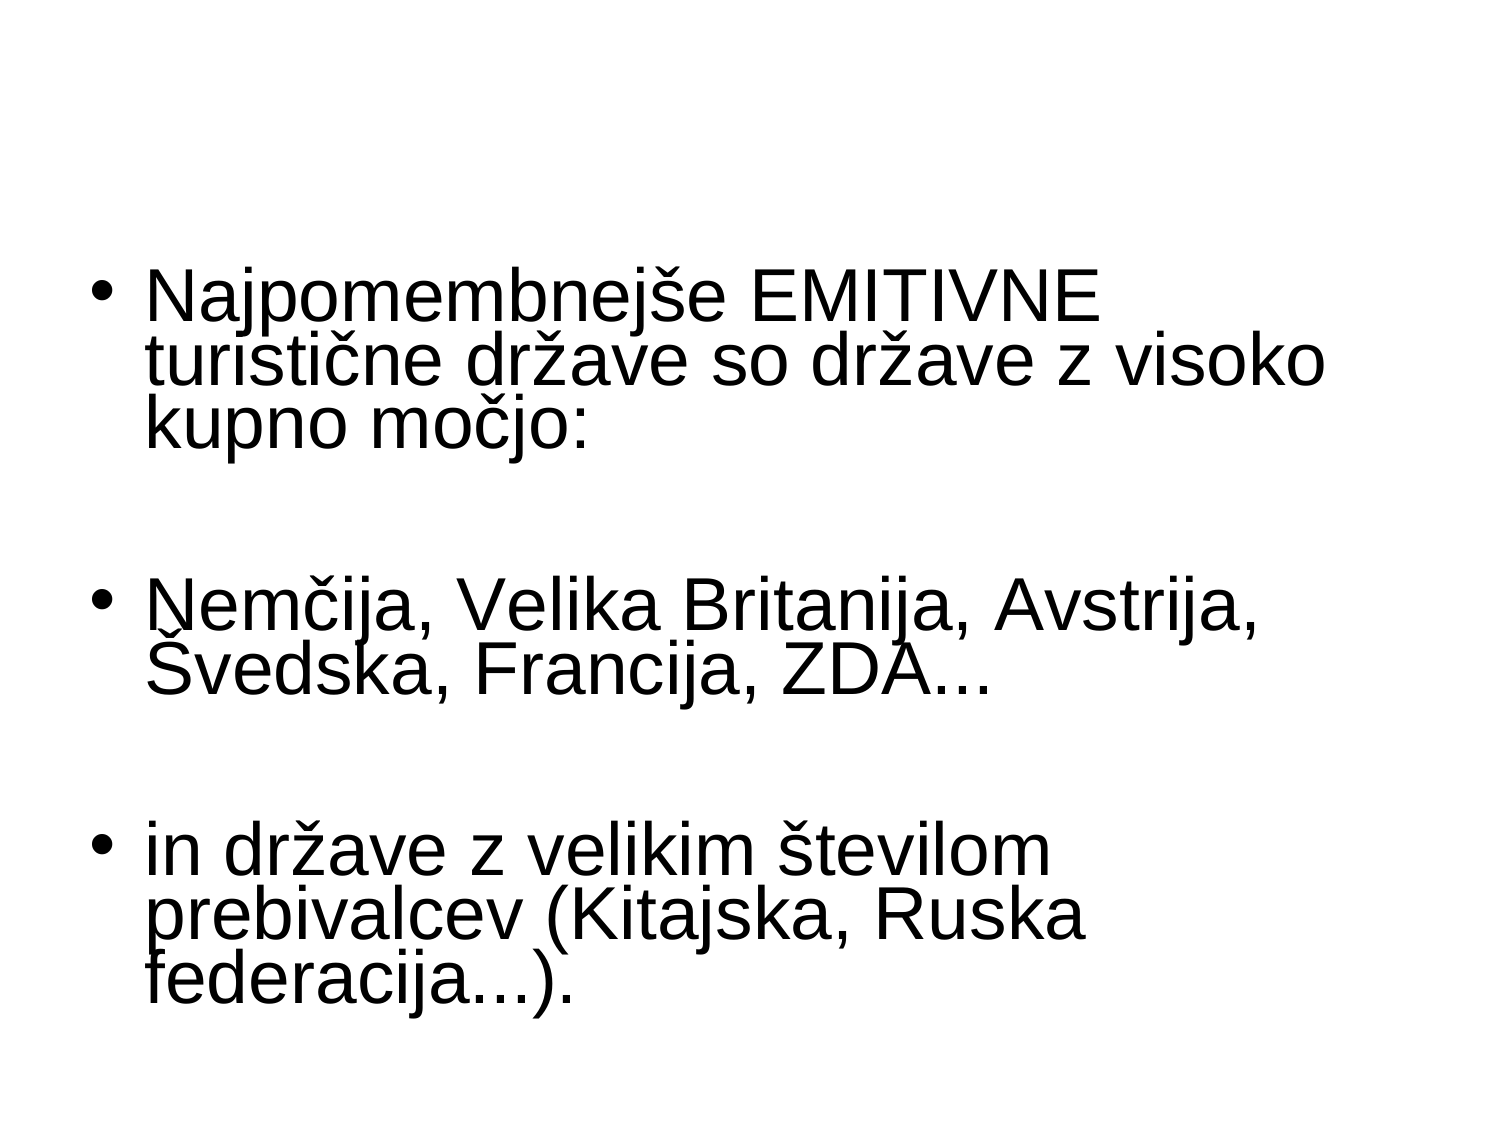

# Najpomembnejše EMITIVNE turistične države so države z visoko kupno močjo:
Nemčija, Velika Britanija, Avstrija, Švedska, Francija, ZDA...
in države z velikim številom prebivalcev (Kitajska, Ruska federacija...).